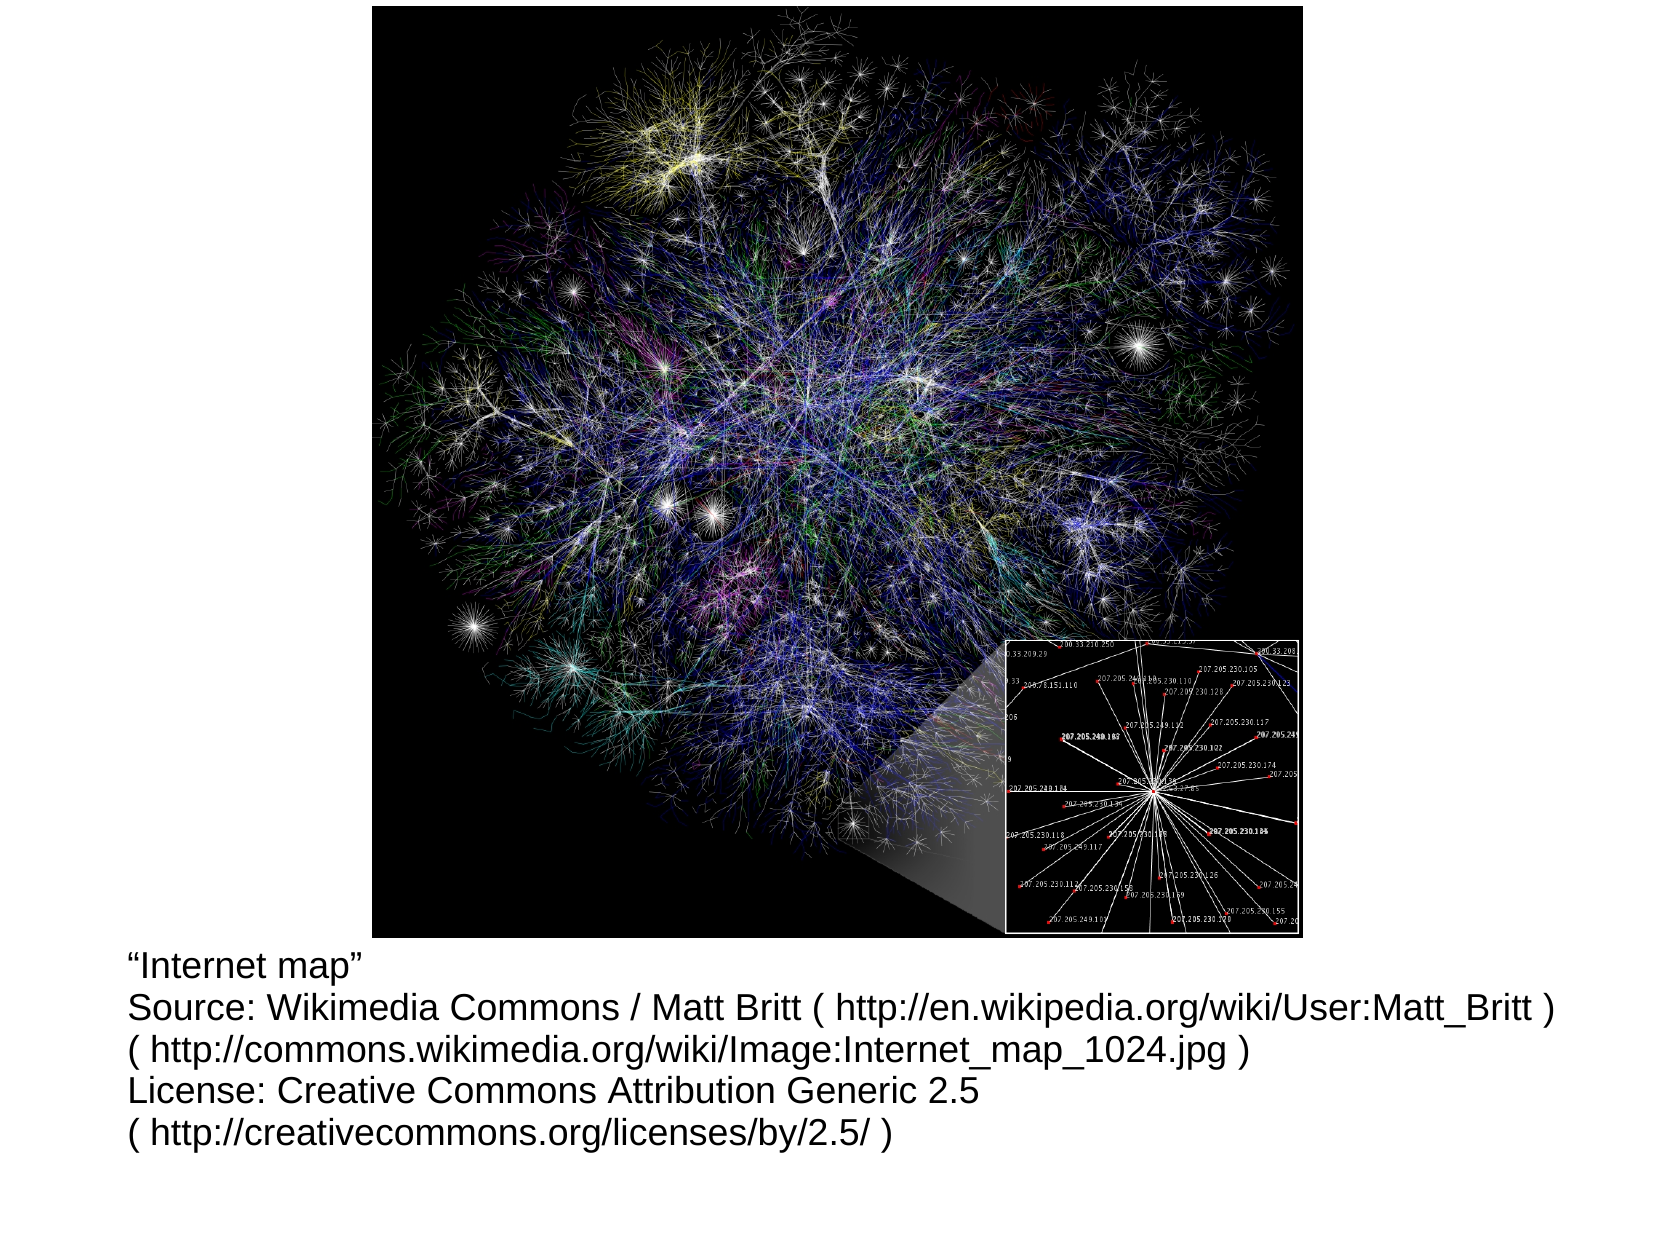

“Internet map”
Source: Wikimedia Commons / Matt Britt ( http://en.wikipedia.org/wiki/User:Matt_Britt )‏
( http://commons.wikimedia.org/wiki/Image:Internet_map_1024.jpg )‏
License: Creative Commons Attribution Generic 2.5
( http://creativecommons.org/licenses/by/2.5/ )‏